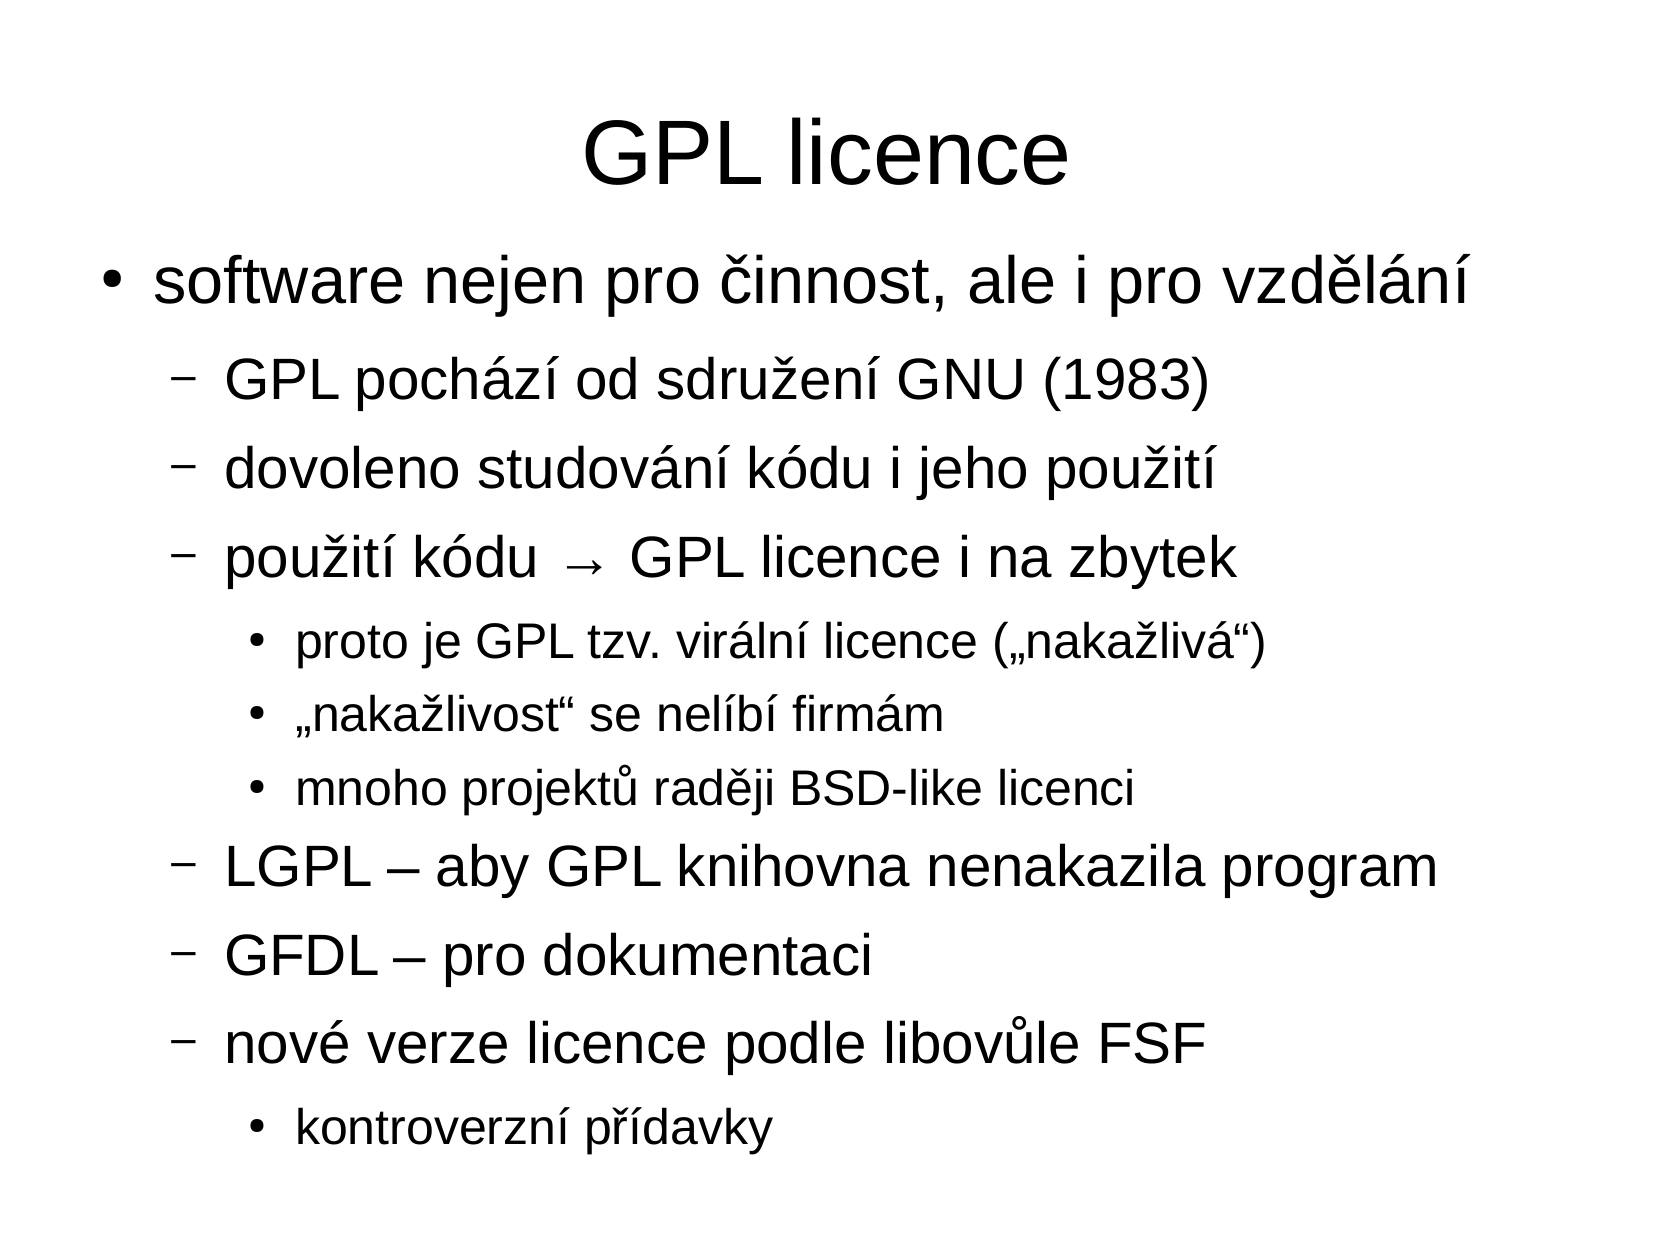

# GPL licence
software nejen pro činnost, ale i pro vzdělání
GPL pochází od sdružení GNU (1983)
dovoleno studování kódu i jeho použití
použití kódu → GPL licence i na zbytek
proto je GPL tzv. virální licence („nakažlivá“)
„nakažlivost“ se nelíbí firmám
mnoho projektů raději BSD-like licenci
LGPL – aby GPL knihovna nenakazila program
GFDL – pro dokumentaci
nové verze licence podle libovůle FSF
kontroverzní přídavky